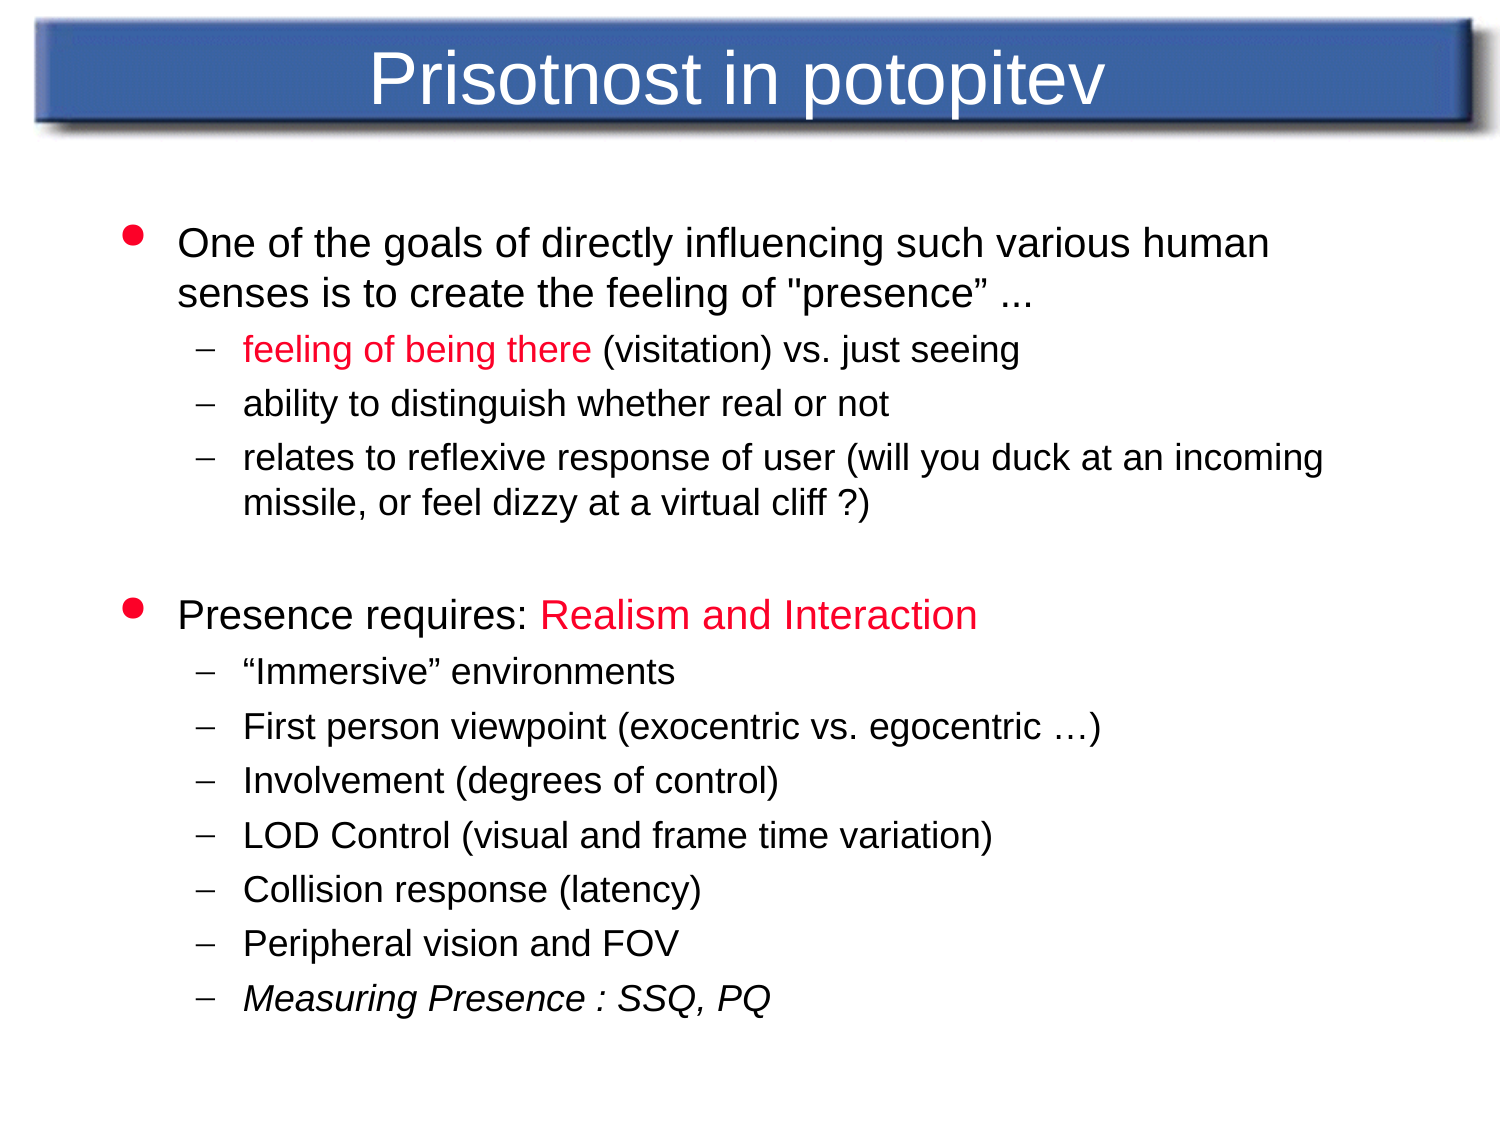

# Prisotnost in potopitev
One of the goals of directly influencing such various human senses is to create the feeling of "presence” ...
feeling of being there (visitation) vs. just seeing
ability to distinguish whether real or not
relates to reflexive response of user (will you duck at an incoming missile, or feel dizzy at a virtual cliff ?)
Presence requires: Realism and Interaction
“Immersive” environments
First person viewpoint (exocentric vs. egocentric …)
Involvement (degrees of control)
LOD Control (visual and frame time variation)
Collision response (latency)
Peripheral vision and FOV
Measuring Presence : SSQ, PQ